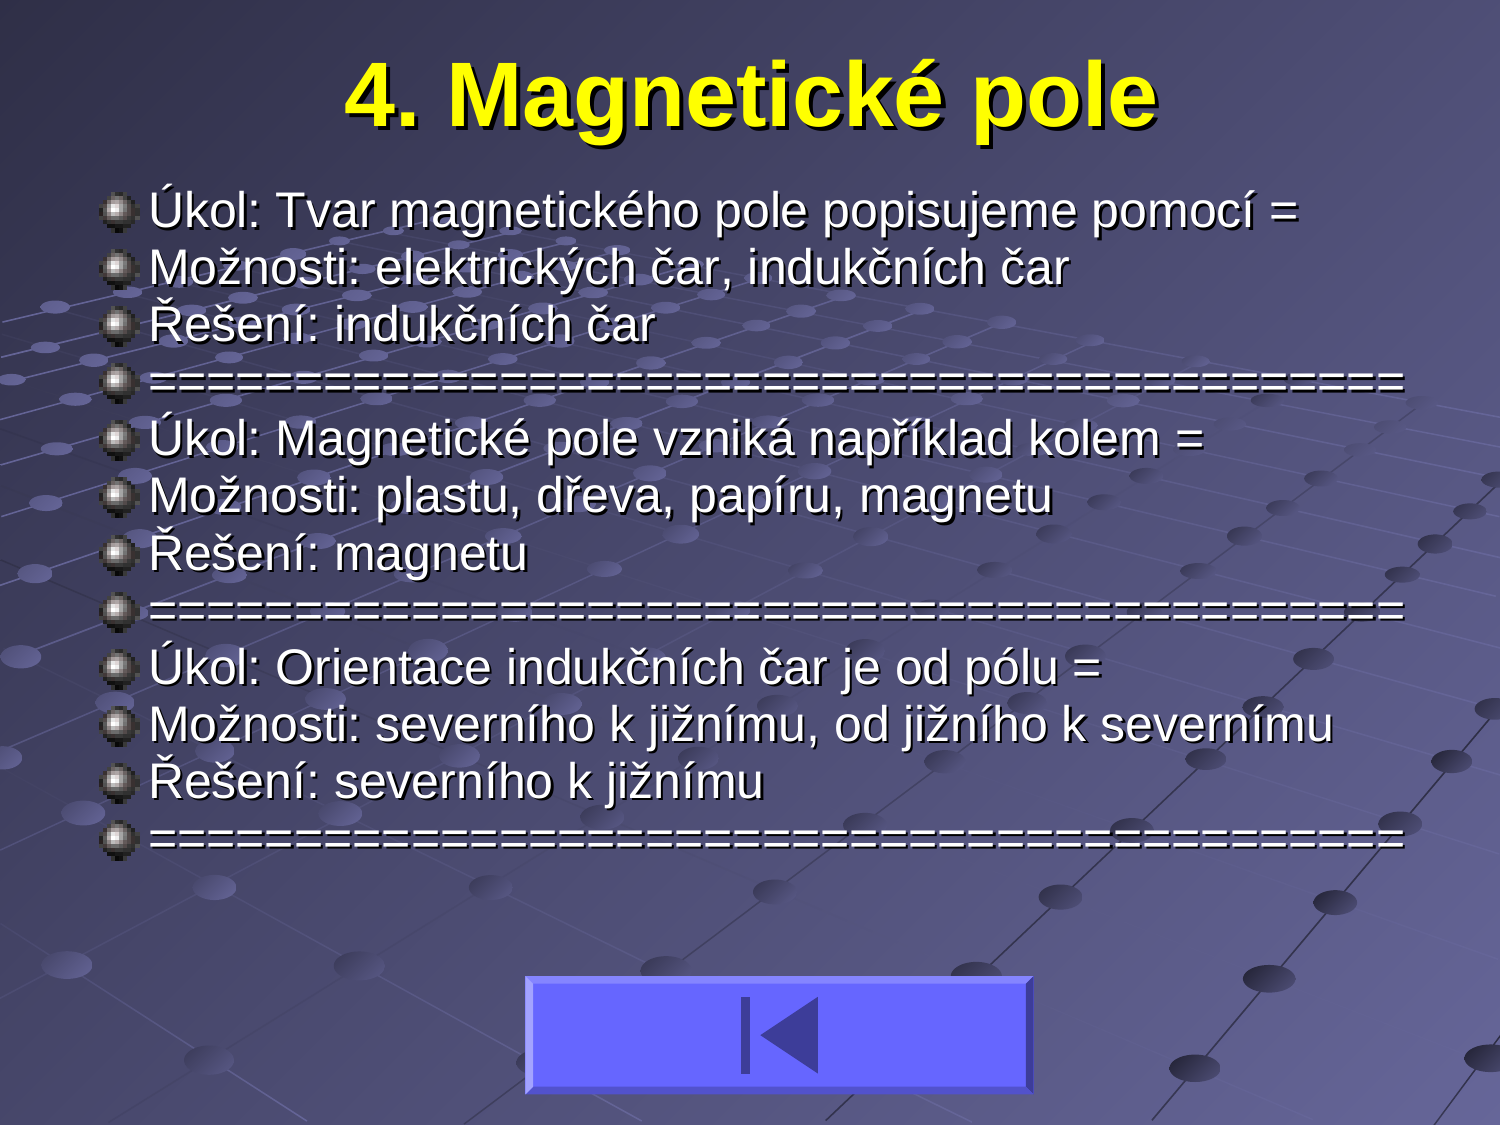

# 4. Magnetické pole
Úkol: Tvar magnetického pole popisujeme pomocí =
Možnosti: elektrických čar, indukčních čar
Řešení: indukčních čar
===========================================
Úkol: Magnetické pole vzniká například kolem =
Možnosti: plastu, dřeva, papíru, magnetu
Řešení: magnetu
===========================================
Úkol: Orientace indukčních čar je od pólu =
Možnosti: severního k jižnímu, od jižního k severnímu
Řešení: severního k jižnímu
===========================================